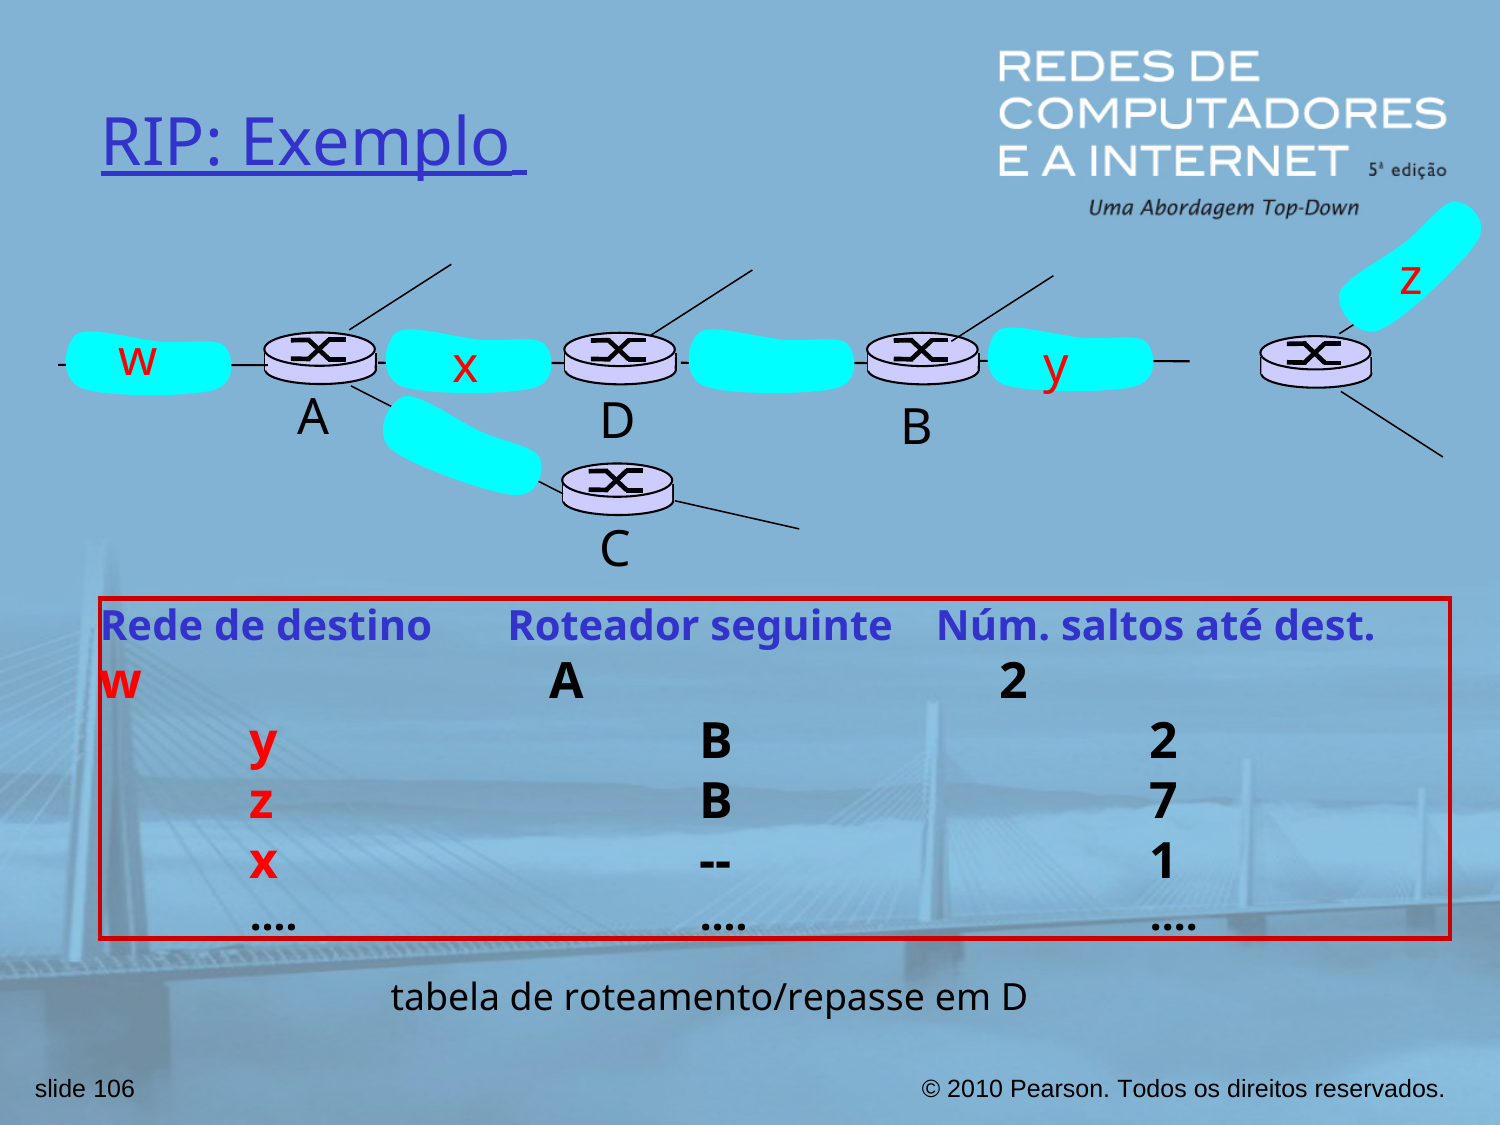

# RIP: Exemplo
z
w
x
y
A
D
B
C
Rede de destino Roteador seguinte Núm. saltos até dest. 	w			A			2
	y			B			2
 	z			B			7
	x			--			1
	….			….			....
tabela de roteamento/repasse em D